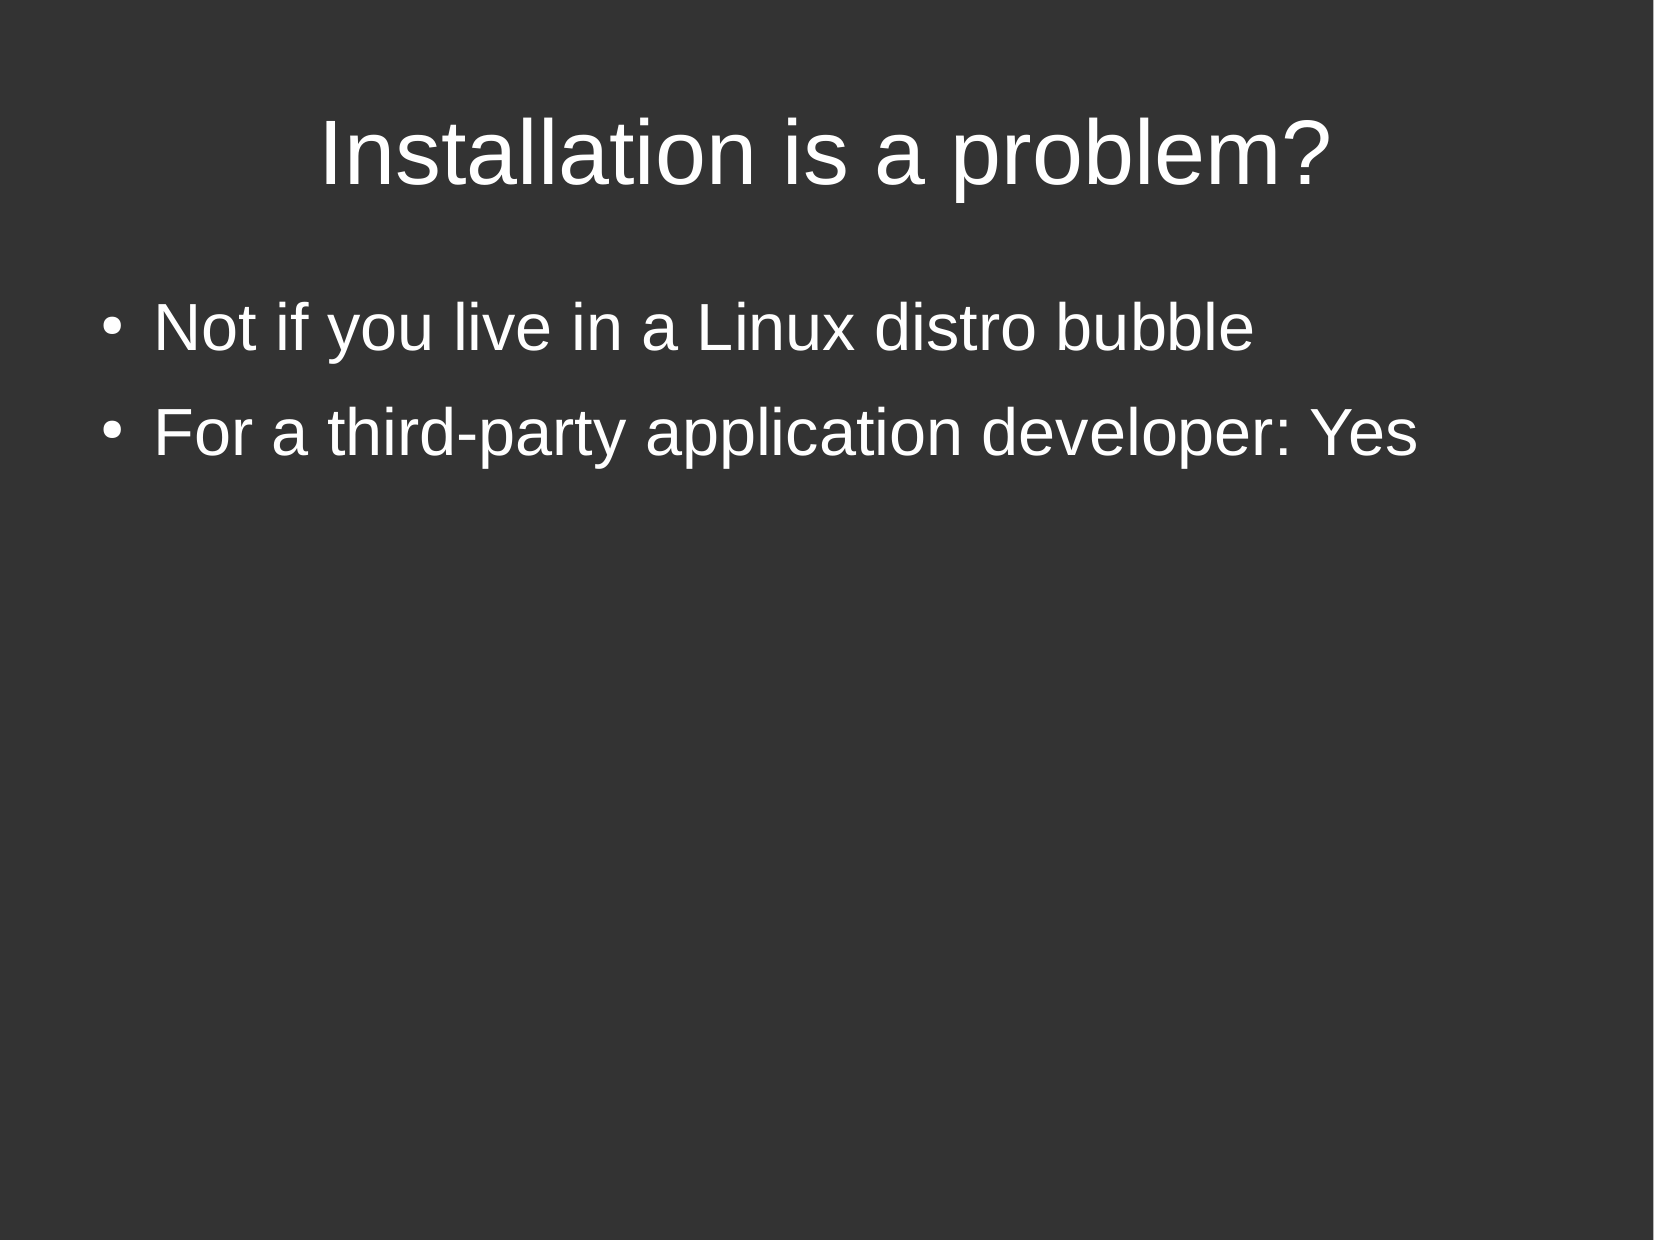

# Installation is a problem?
Not if you live in a Linux distro bubble
For a third-party application developer: Yes